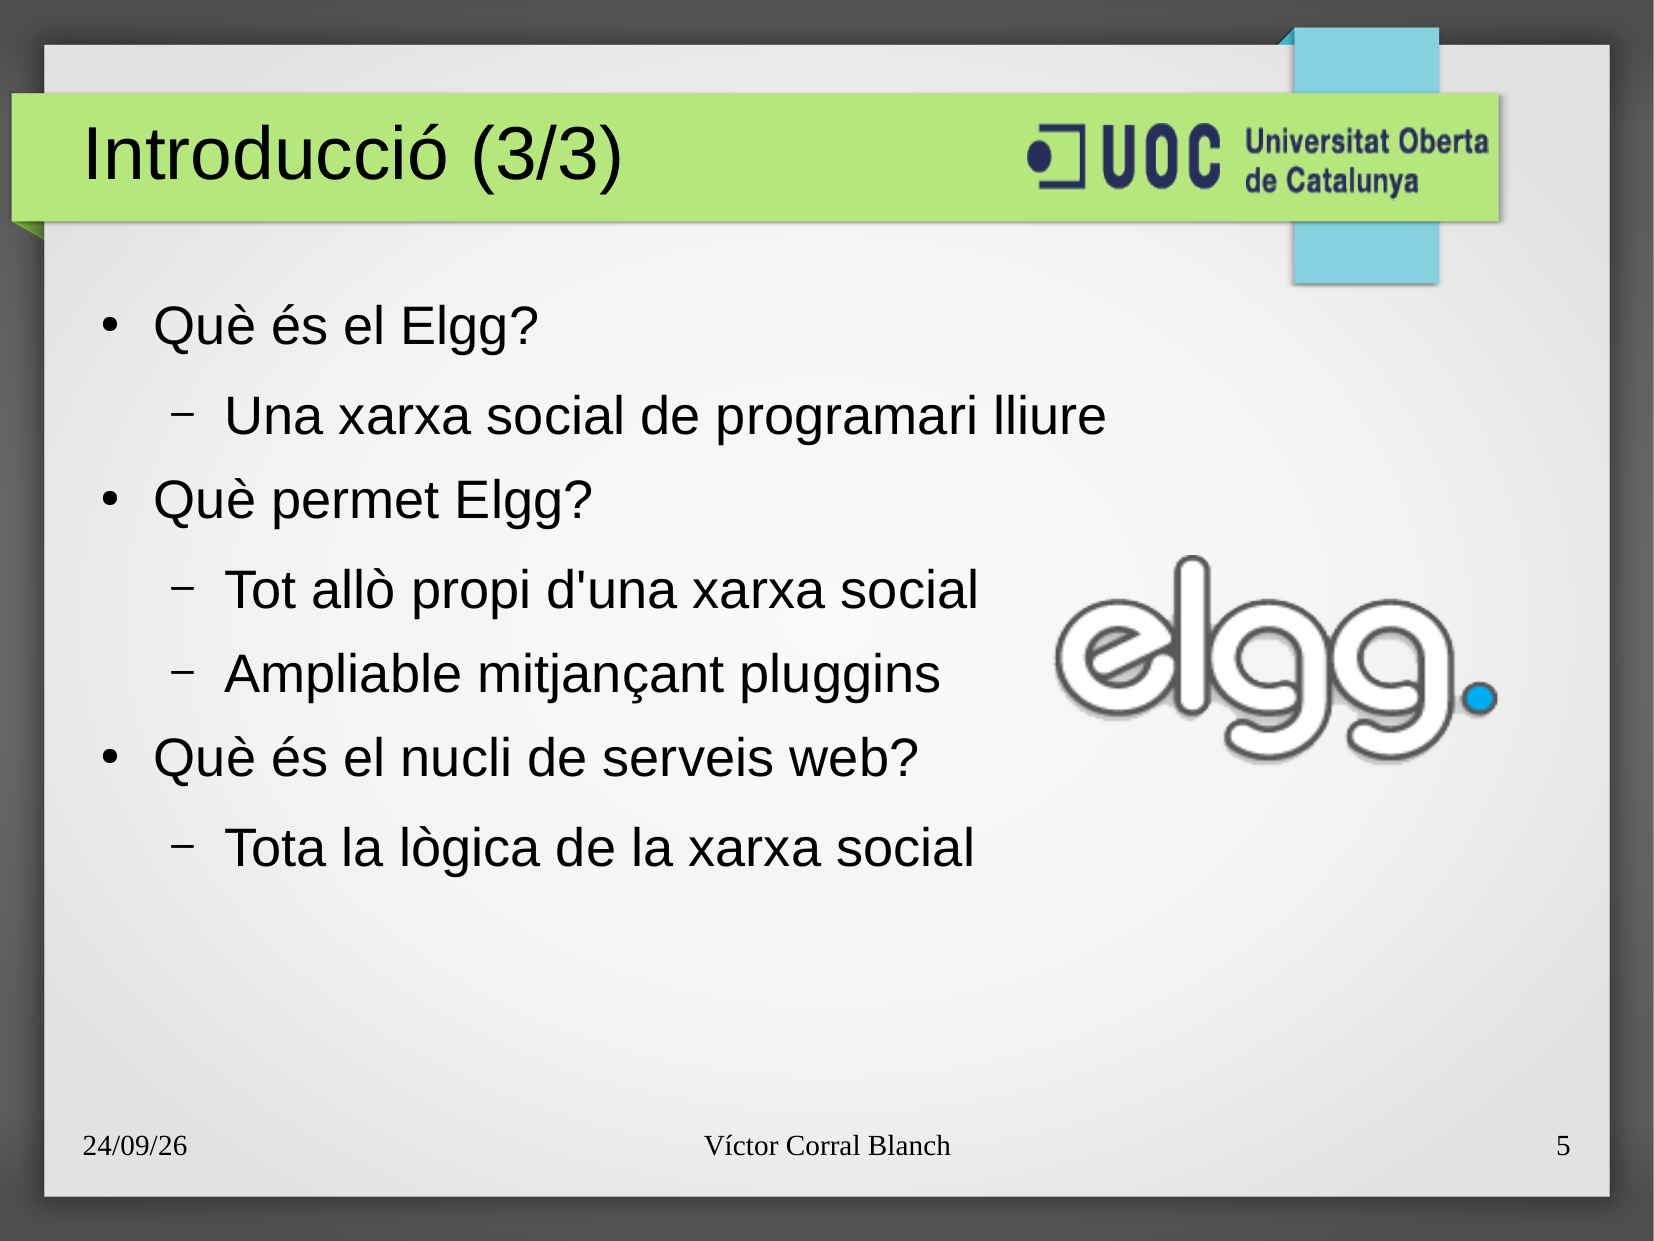

# Introducció (3/3)
Què és el Elgg?
Una xarxa social de programari lliure
Què permet Elgg?
Tot allò propi d'una xarxa social
Ampliable mitjançant pluggins
Què és el nucli de serveis web?
Tota la lògica de la xarxa social
Víctor Corral Blanch
5